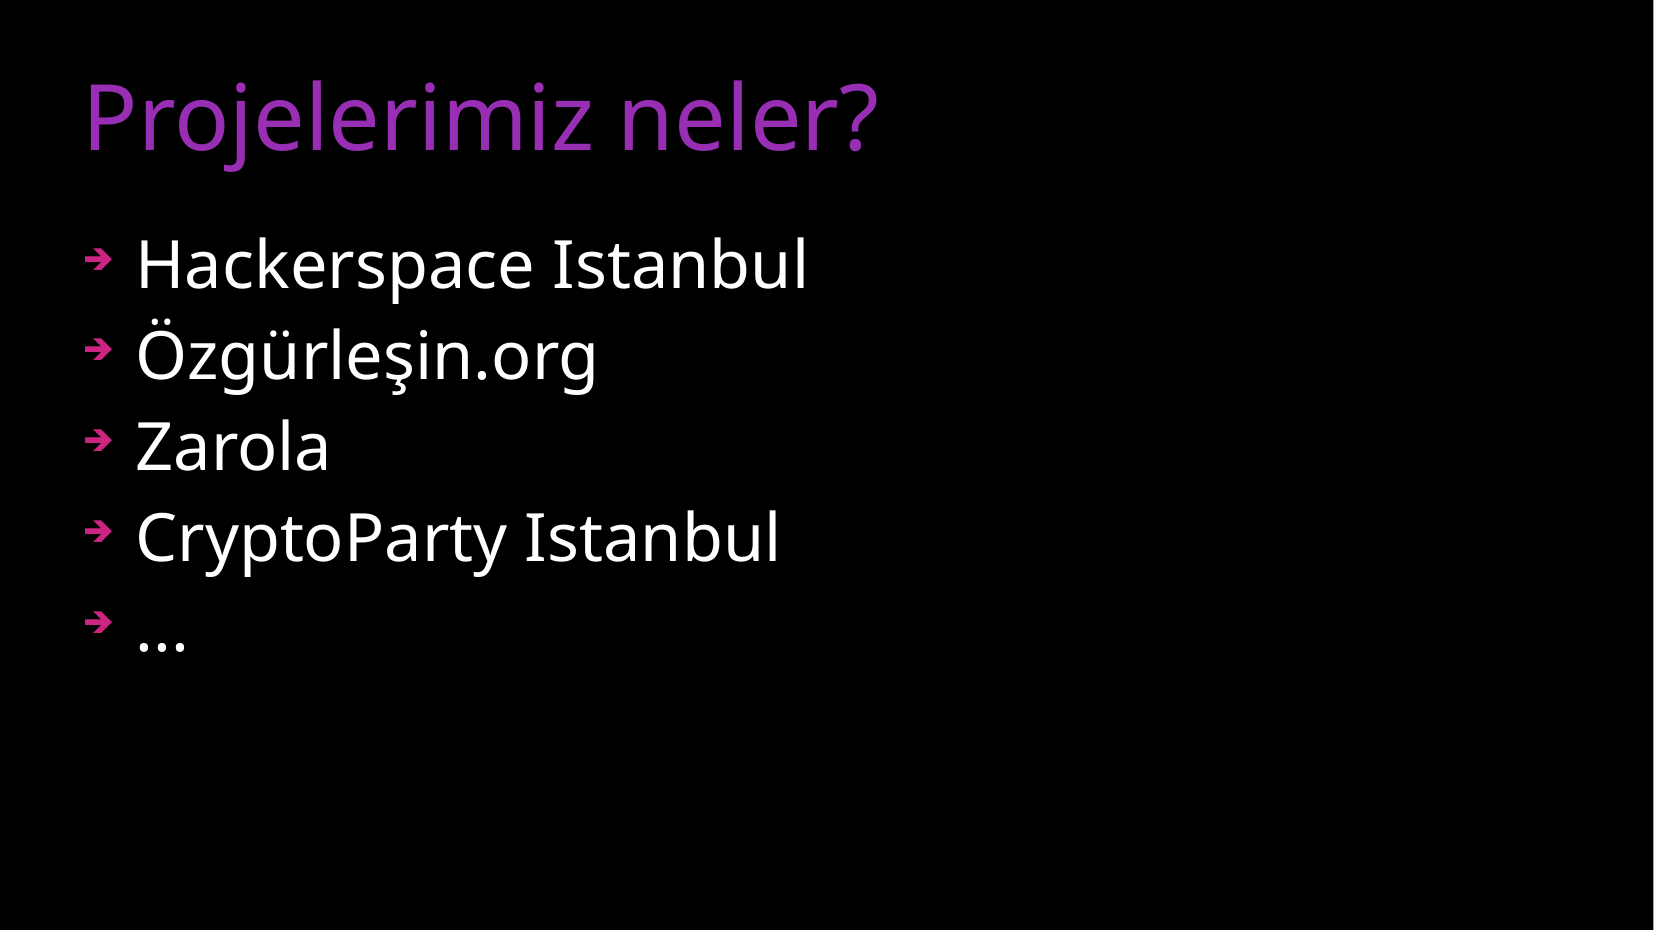

# Projelerimiz neler?
 Hackerspace Istanbul
 Özgürleşin.org
 Zarola
 CryptoParty Istanbul
 ...